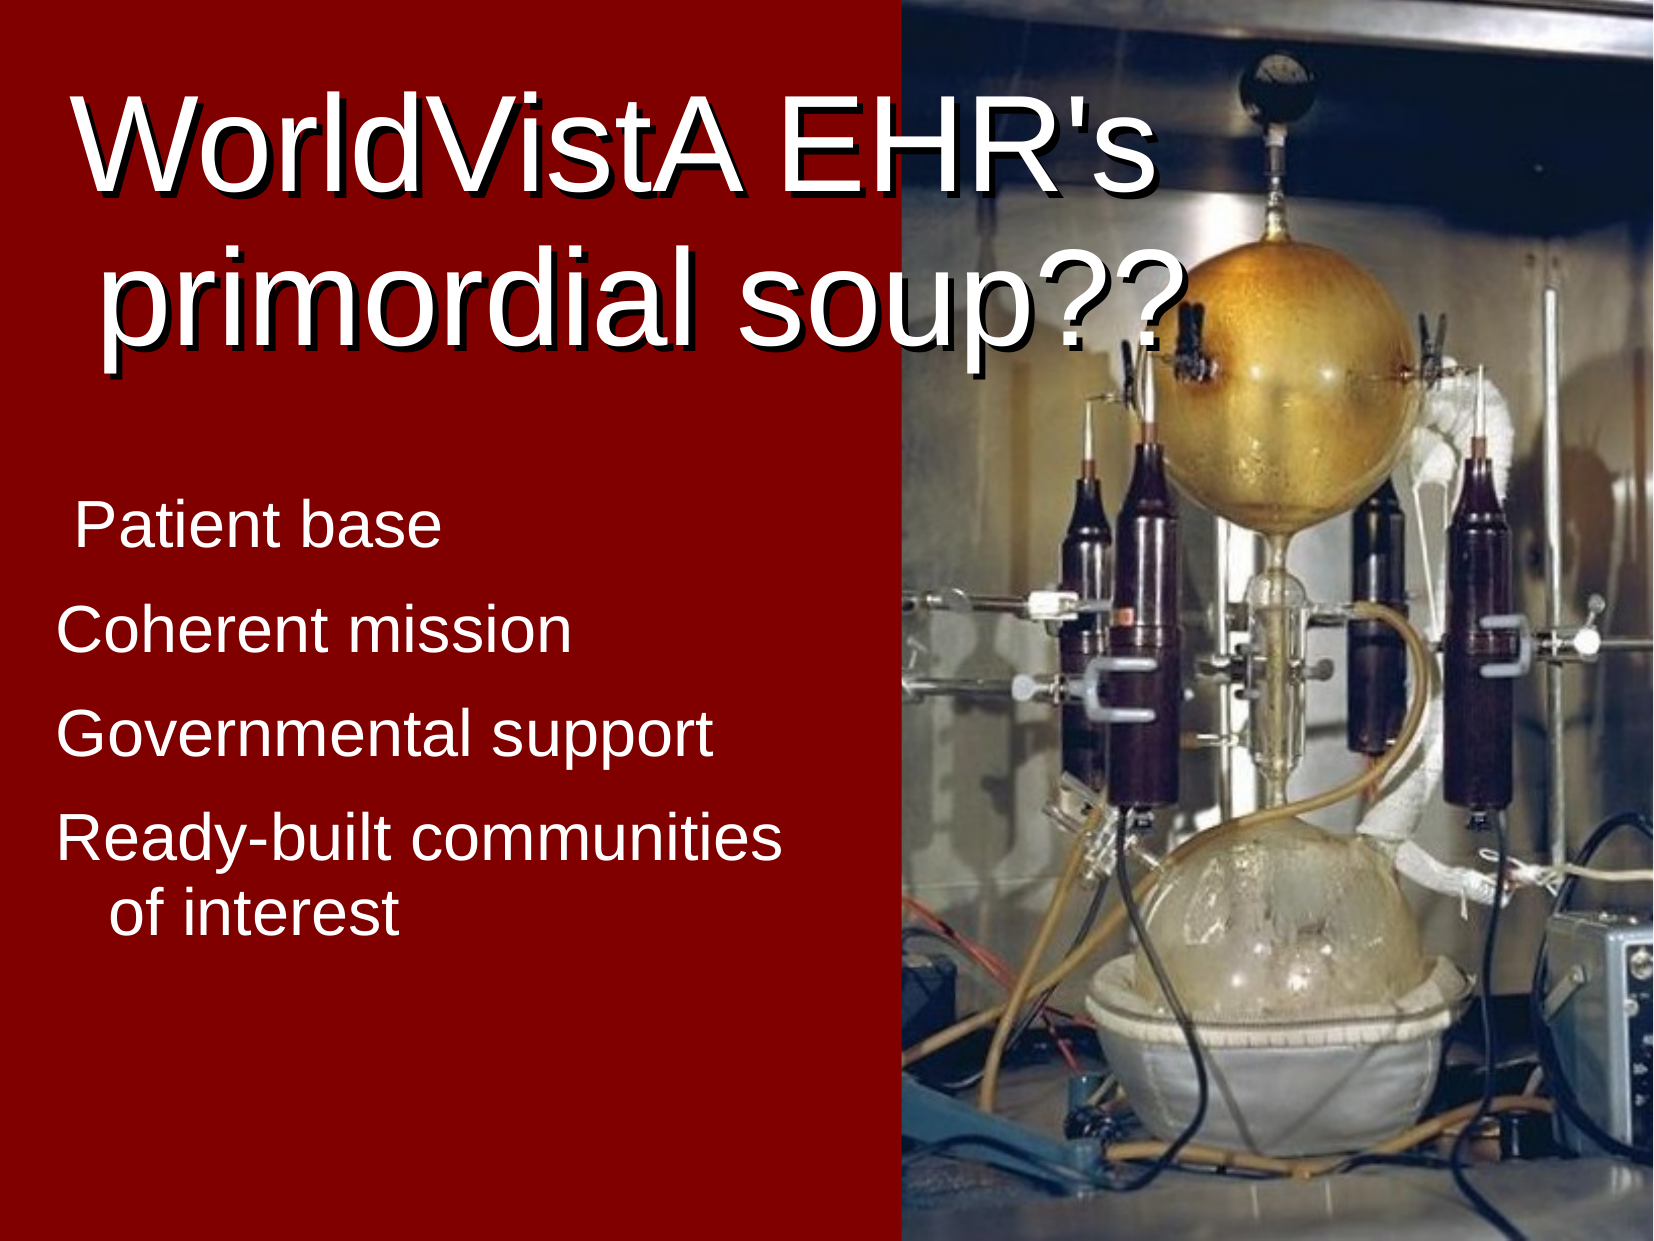

# WorldVistA EHR's primordial soup??
 Patient base
Coherent mission
Governmental support
Ready-built communities of interest